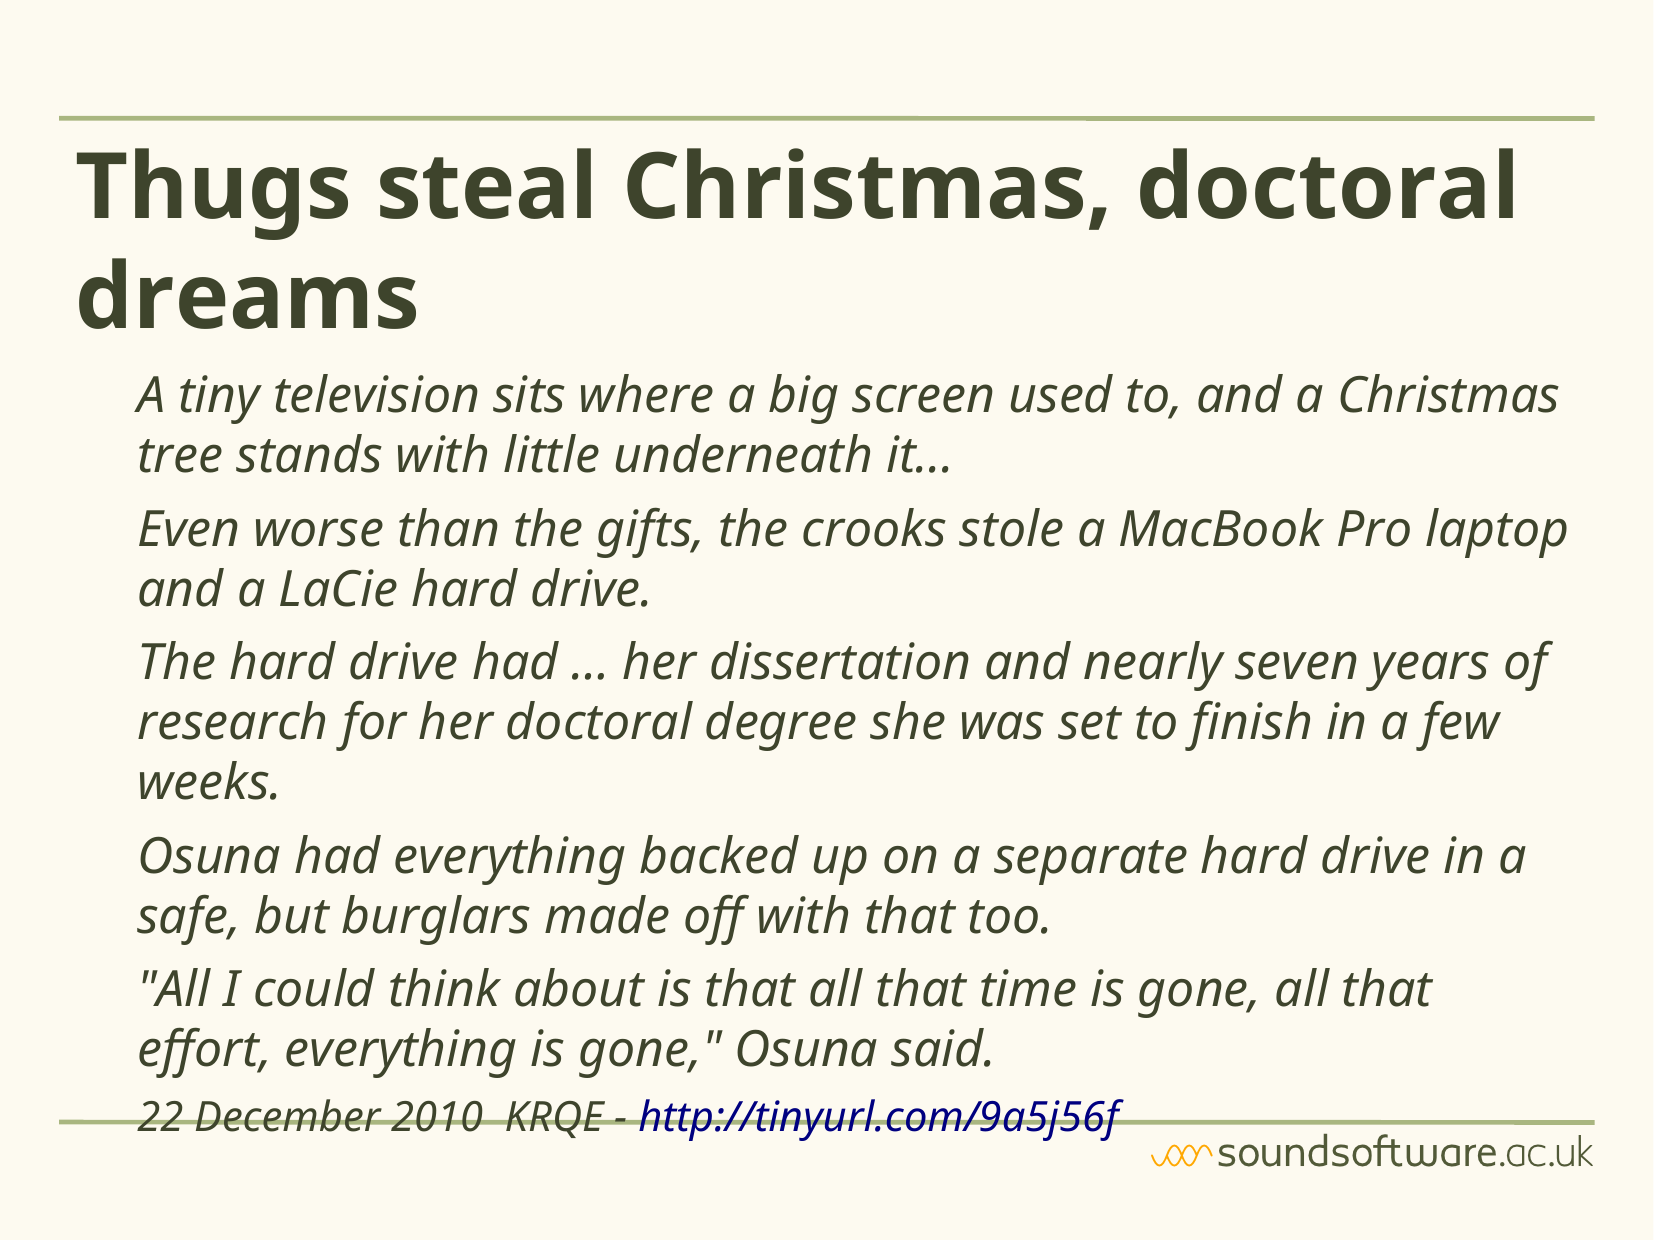

# Thugs steal Christmas, doctoral dreams
A tiny television sits where a big screen used to, and a Christmas tree stands with little underneath it...
Even worse than the gifts, the crooks stole a MacBook Pro laptop and a LaCie hard drive.
The hard drive had … her dissertation and nearly seven years of research for her doctoral degree she was set to finish in a few weeks.
Osuna had everything backed up on a separate hard drive in a safe, but burglars made off with that too.
"All I could think about is that all that time is gone, all that effort, everything is gone," Osuna said.
22 December 2010 KRQE - http://tinyurl.com/9a5j56f